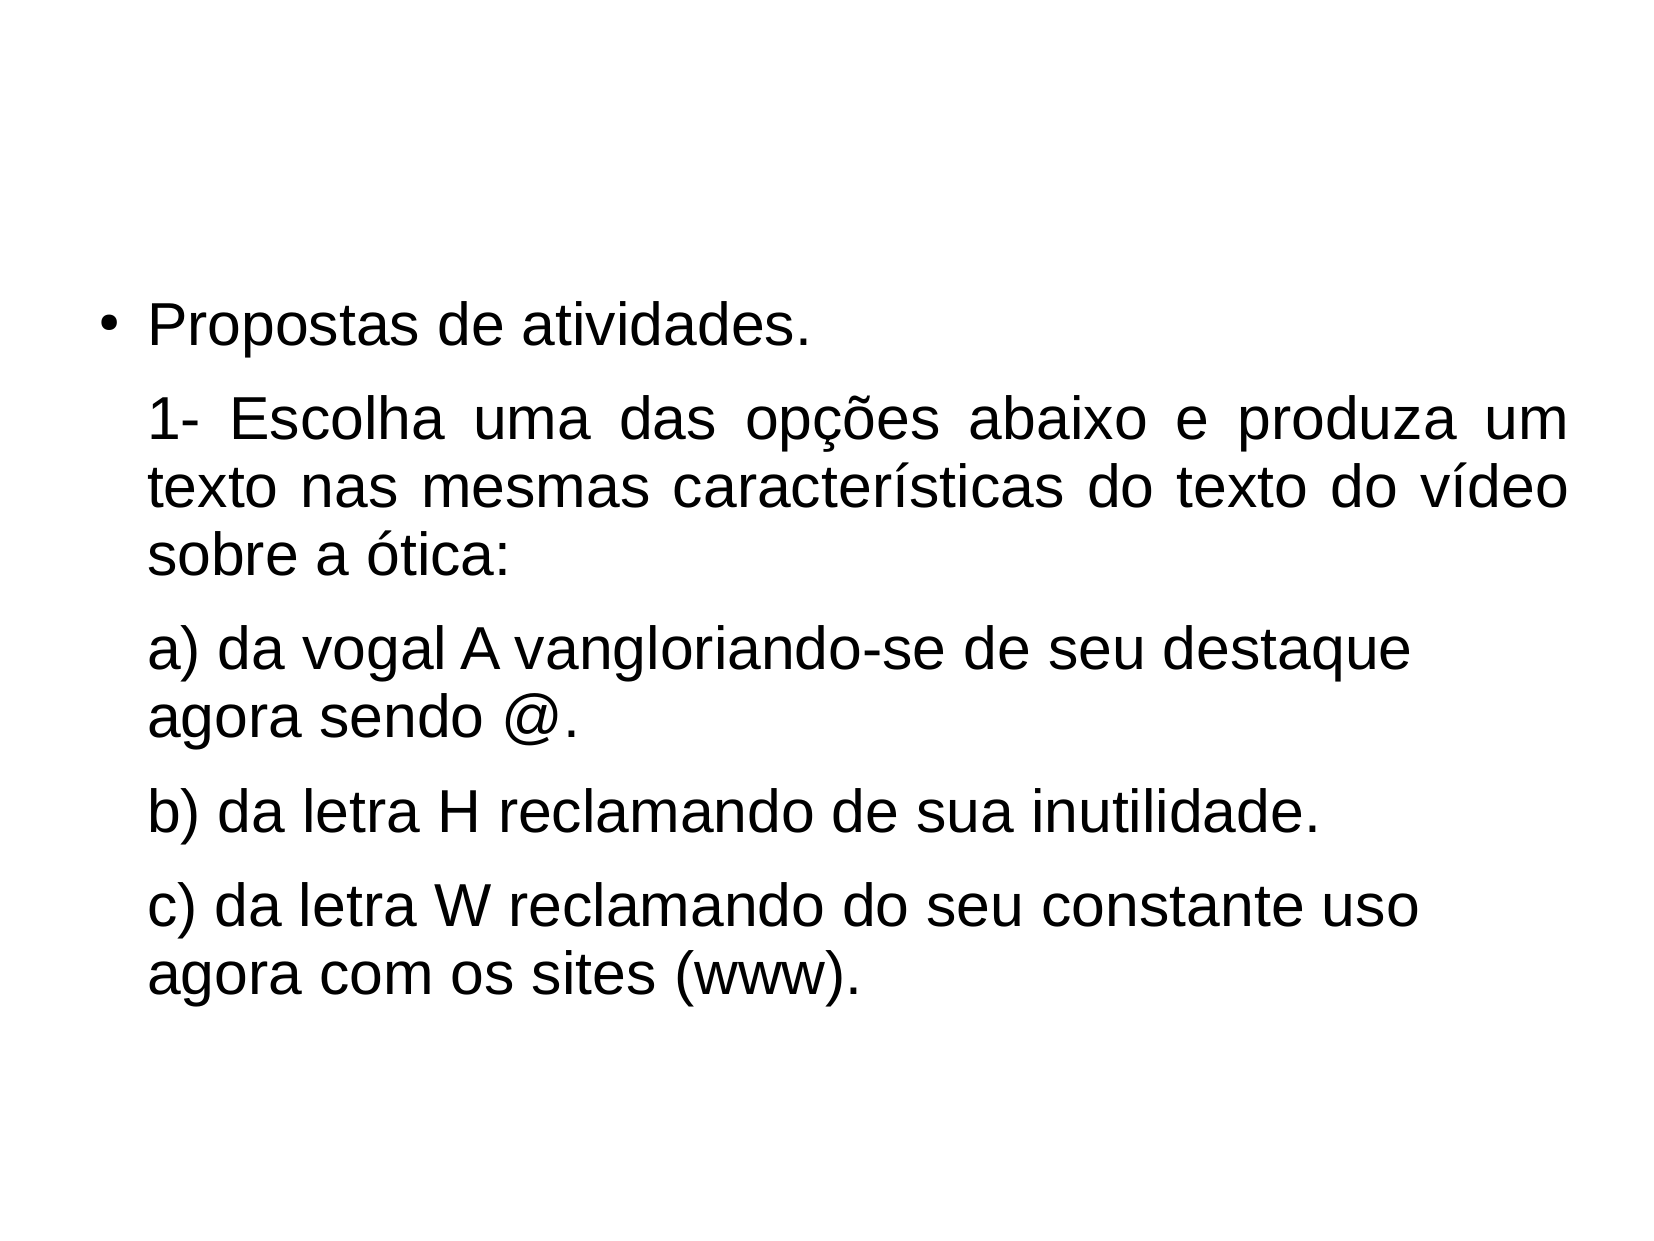

#
Propostas de atividades.
1- Escolha uma das opções abaixo e produza um texto nas mesmas características do texto do vídeo sobre a ótica:
a) da vogal A vangloriando-se de seu destaque agora sendo @.
b) da letra H reclamando de sua inutilidade.
c) da letra W reclamando do seu constante uso agora com os sites (www).